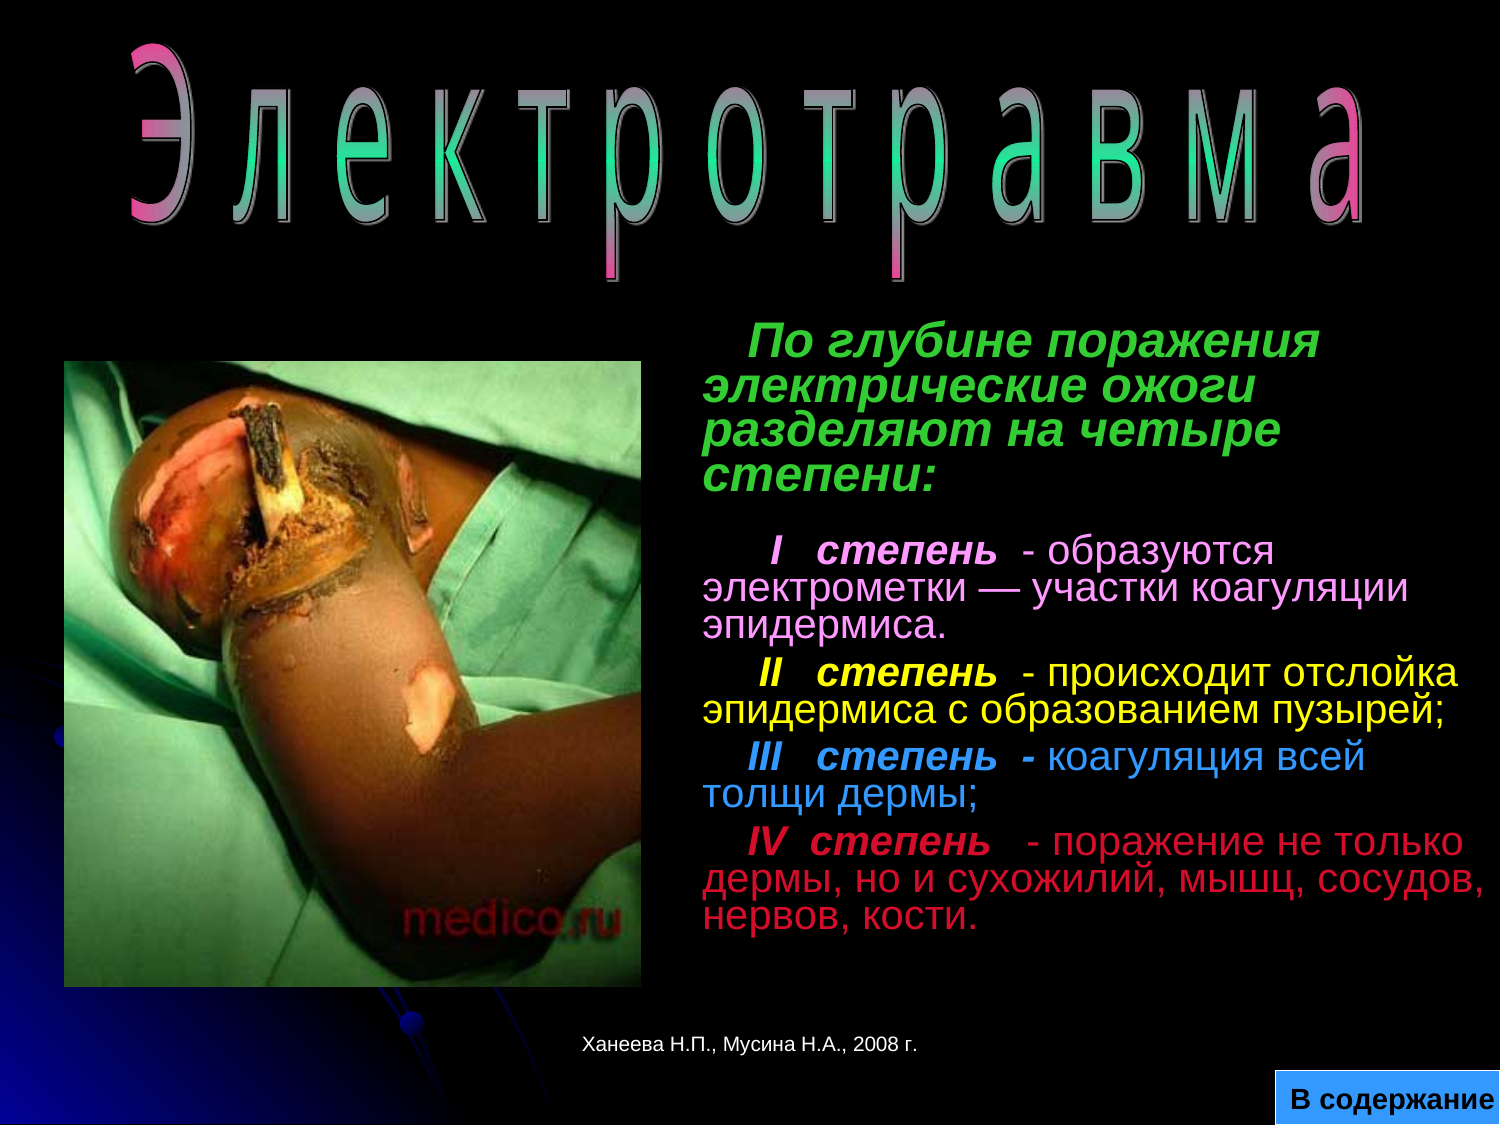

Электротравма
# По глубине поражения электрические ожоги разделяют на четыре степени:
 I степень - образуются электрометки — участки коагуляции эпидермиса.
 II степень - происходит отслойка эпидермиса с образованием пузырей;
III степень - коагуляция всей толщи дермы;
IV степень  - поражение не только дермы, но и сухожилий, мышц, сосудов, нервов, кости.
Ханеева Н.П., Мусина Н.А., 2008 г.
В содержание